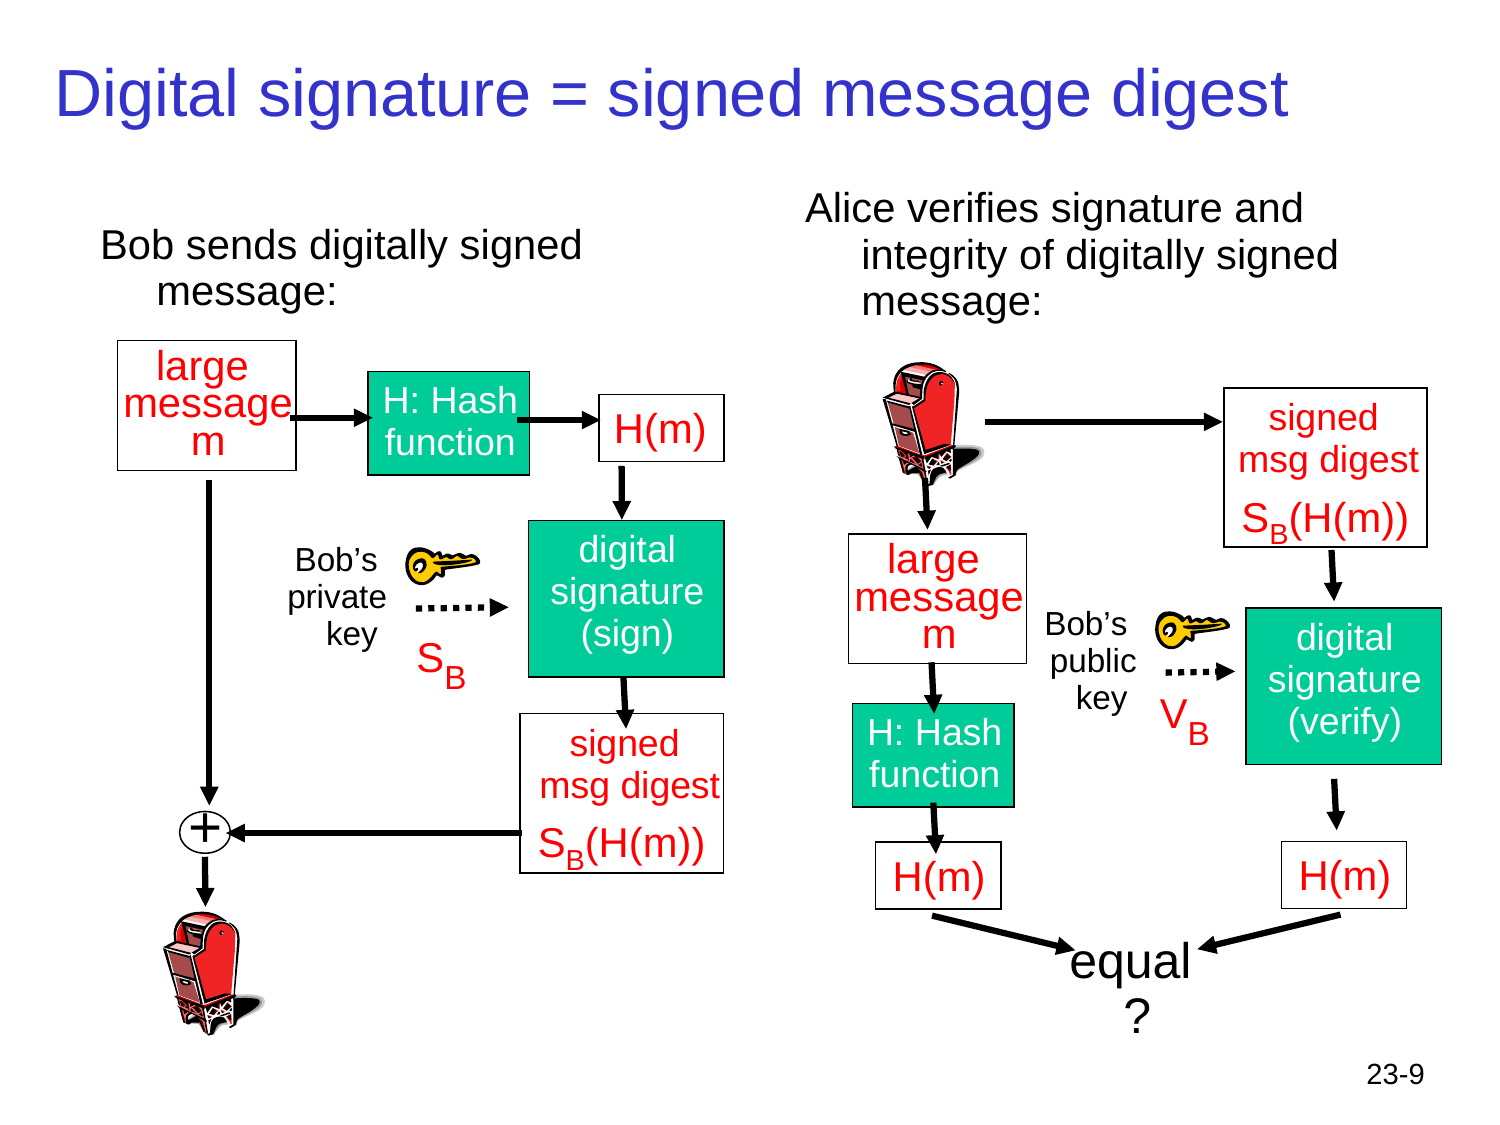

Digital signature = signed message digest
# Alice verifies signature and integrity of digitally signed message:
Bob sends digitally signed message:
large
message
m
H: Hash
function
signed
msg digest
H(m)
SB(H(m))
digital
signature
(sign)
Bob’s
private
key
large
message
m
Bob’s
public
key
digital
signature
(verify)
S
B
V
B
H: Hash
function
signed
msg digest
SB(H(m))
+
H(m)
H(m)
equal
 ?
9